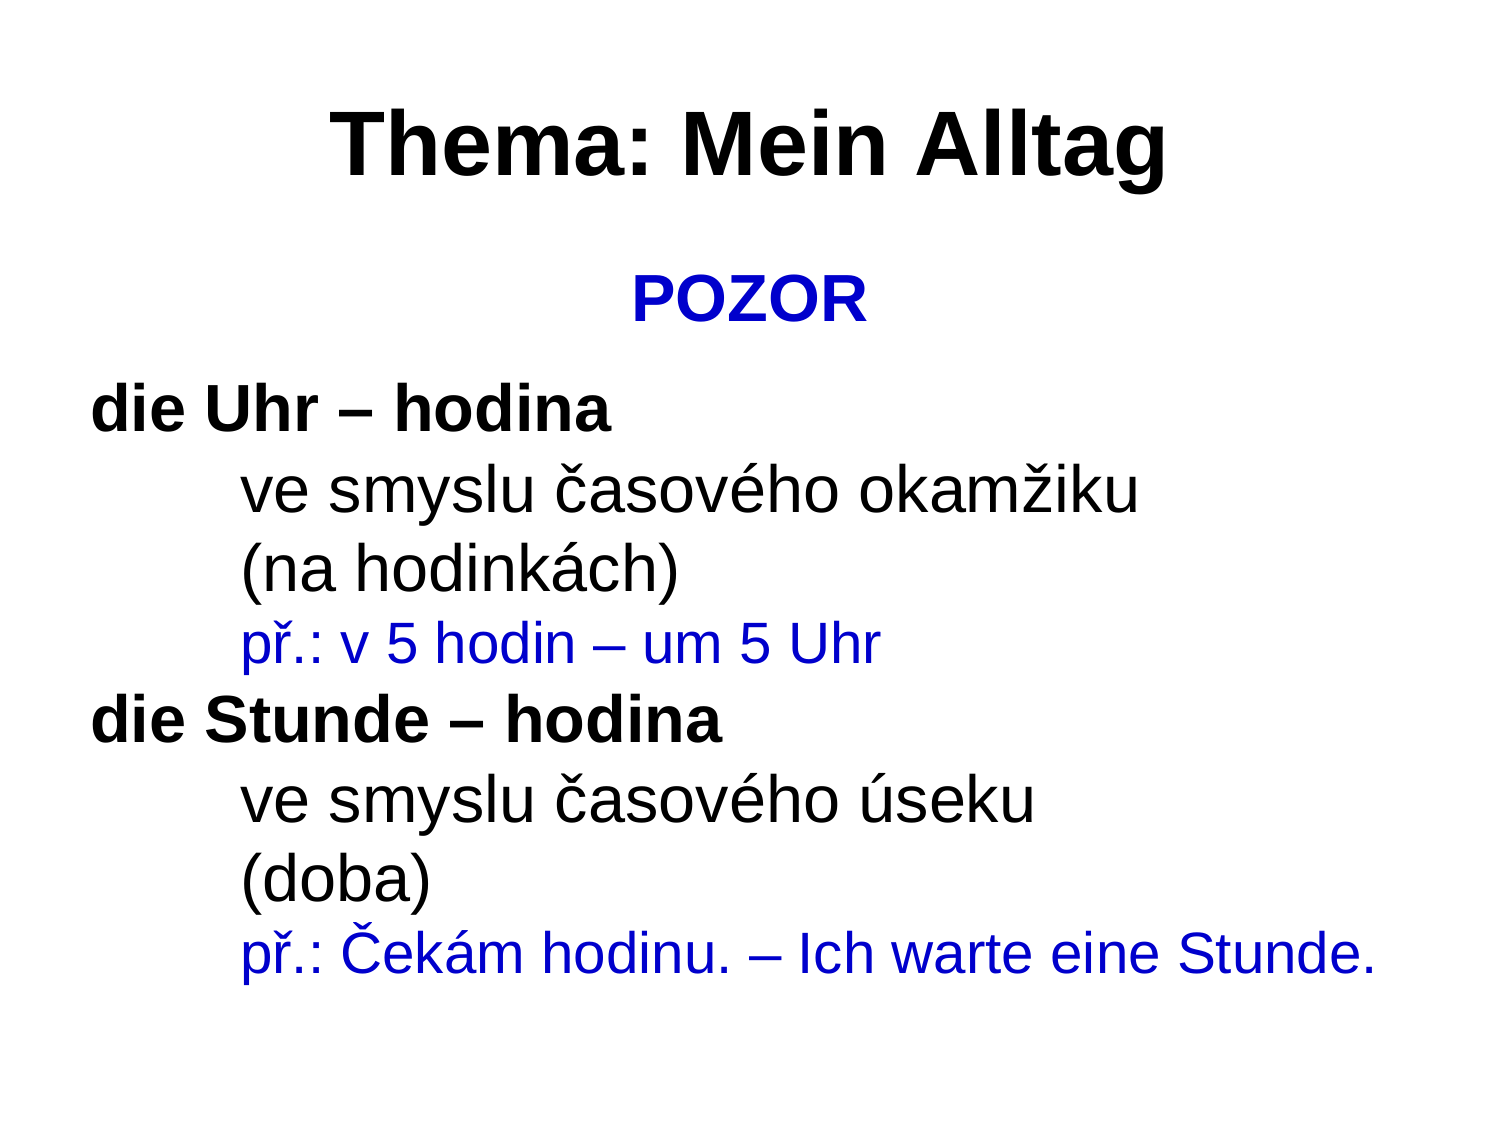

# Thema: Mein Alltag
POZOR
die Uhr – hodina
		ve smyslu časového okamžiku
		(na hodinkách)
		př.: v 5 hodin – um 5 Uhr
die Stunde – hodina
		ve smyslu časového úseku
		(doba)
		př.: Čekám hodinu. – Ich warte eine Stunde.